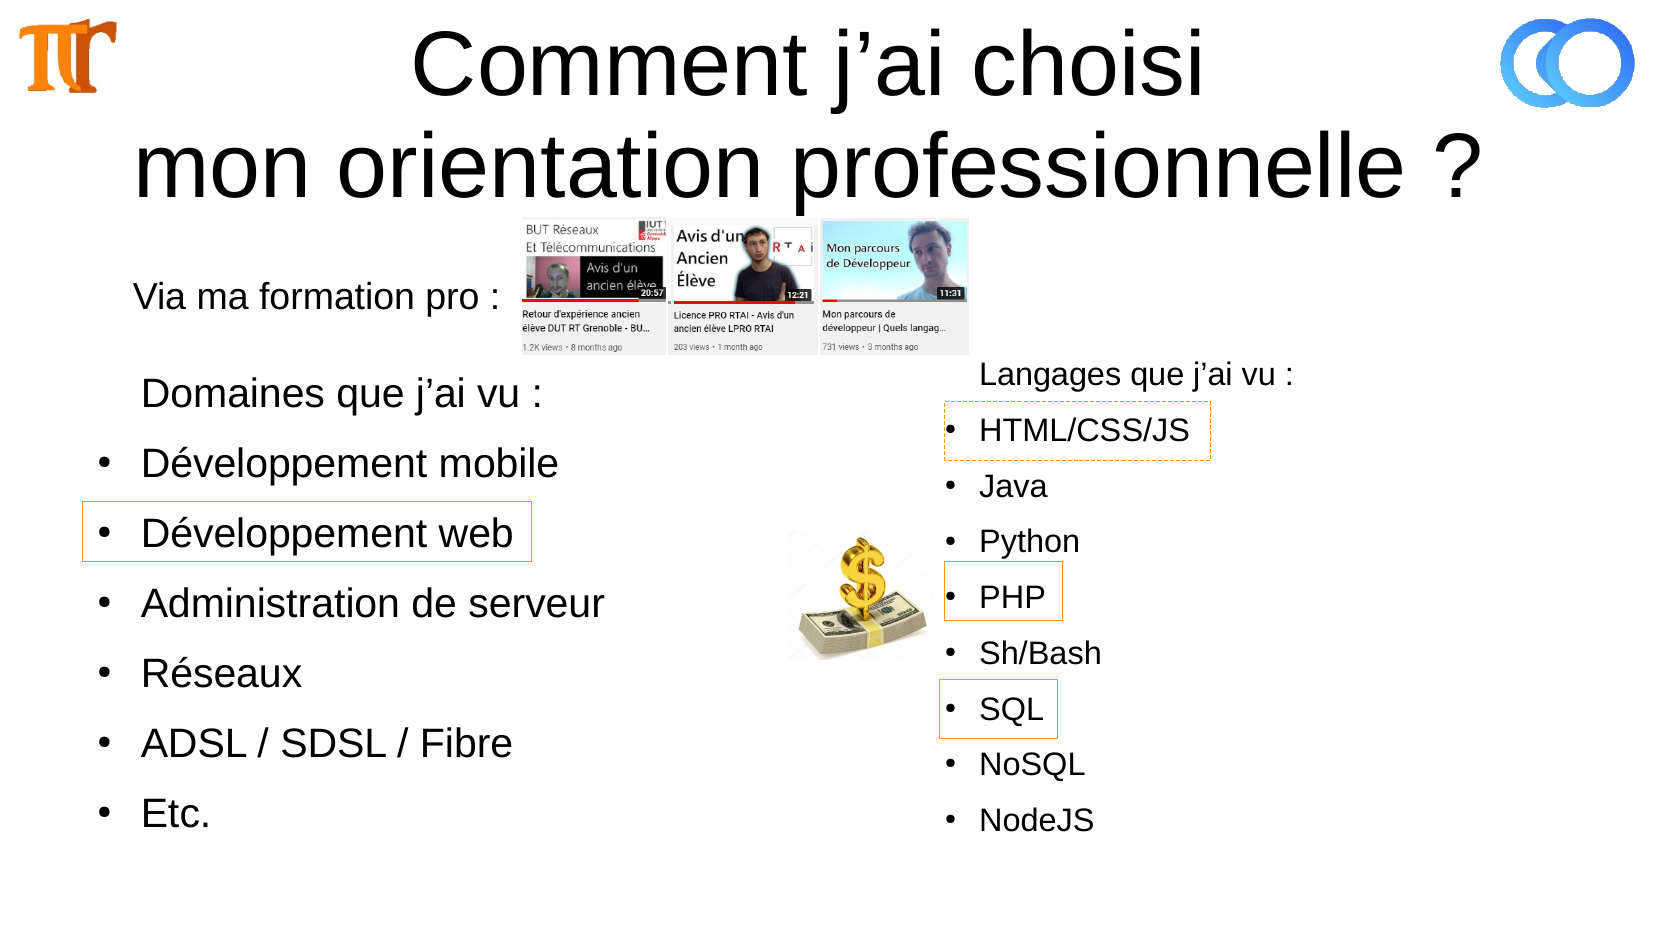

# Comment j’ai choisi mon orientation professionnelle ?
Via ma formation pro :
Domaines que j’ai vu :
Développement mobile
Développement web
Administration de serveur
Réseaux
ADSL / SDSL / Fibre
Etc.
Langages que j’ai vu :
HTML/CSS/JS
Java
Python
PHP
Sh/Bash
SQL
NoSQL
NodeJS